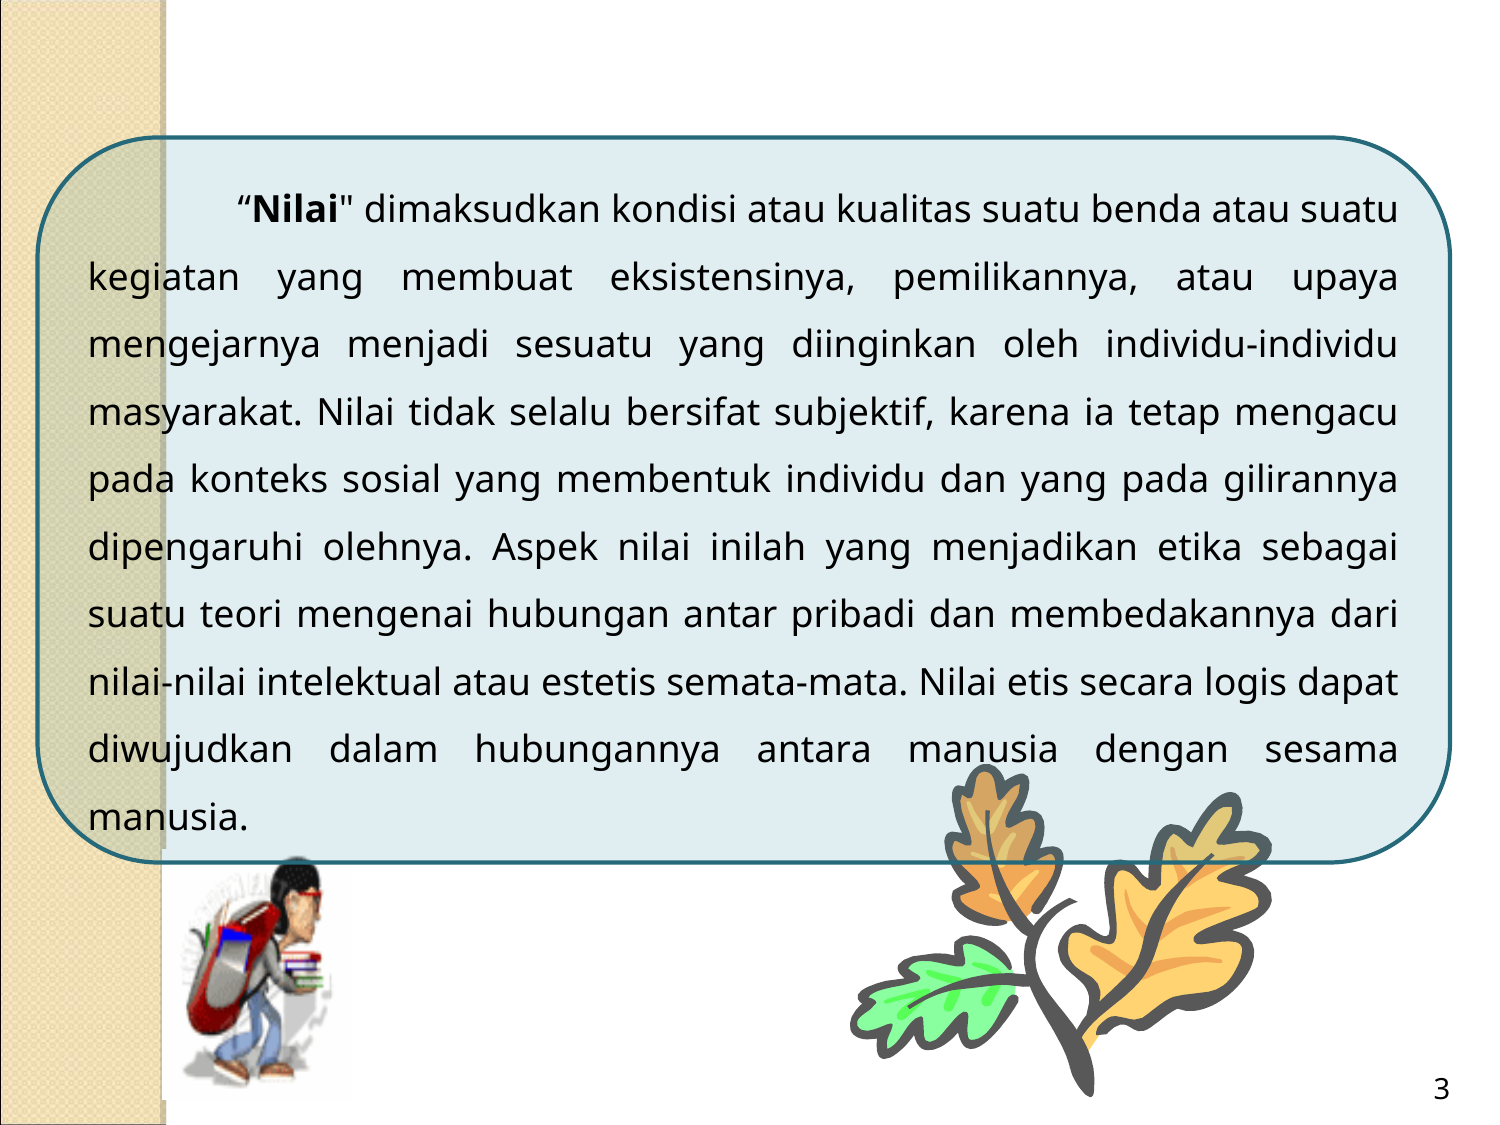

“Nilai" dimaksudkan kondisi atau kualitas suatu benda atau suatu kegiatan yang membuat eksistensinya, pemilikannya, atau upaya mengejarnya menjadi sesuatu yang diinginkan oleh individu-individu masyarakat. Nilai tidak selalu bersifat subjektif, karena ia tetap mengacu pada konteks sosial yang membentuk individu dan yang pada gilirannya dipengaruhi olehnya. Aspek nilai inilah yang menjadikan etika sebagai suatu teori mengenai hubungan antar pribadi dan membedakannya dari nilai-nilai intelektual atau estetis semata-mata. Nilai etis secara logis dapat diwujudkan dalam hubungannya antara manusia dengan sesama manusia.
3